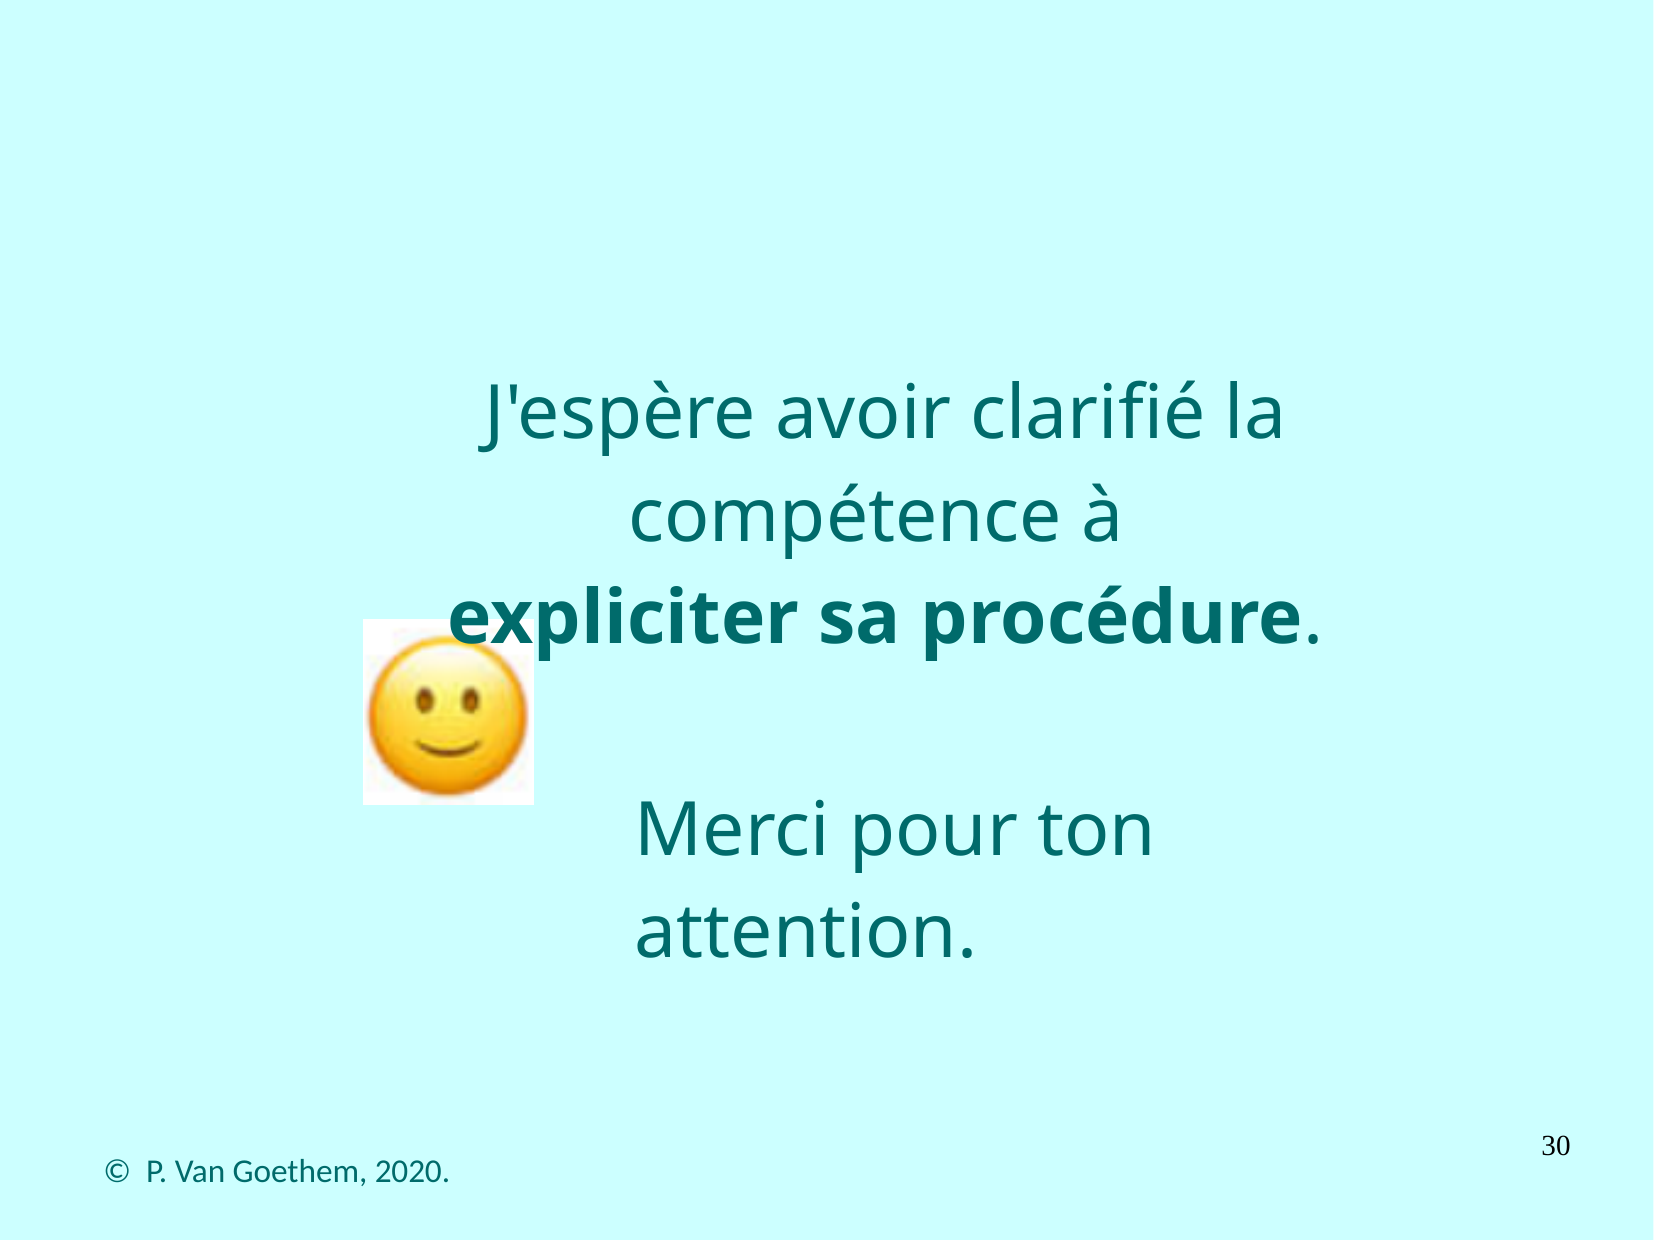

J'espère avoir clarifié la compétence à
expliciter sa procédure.
Merci pour ton attention.
30
© P. Van Goethem, 2020.